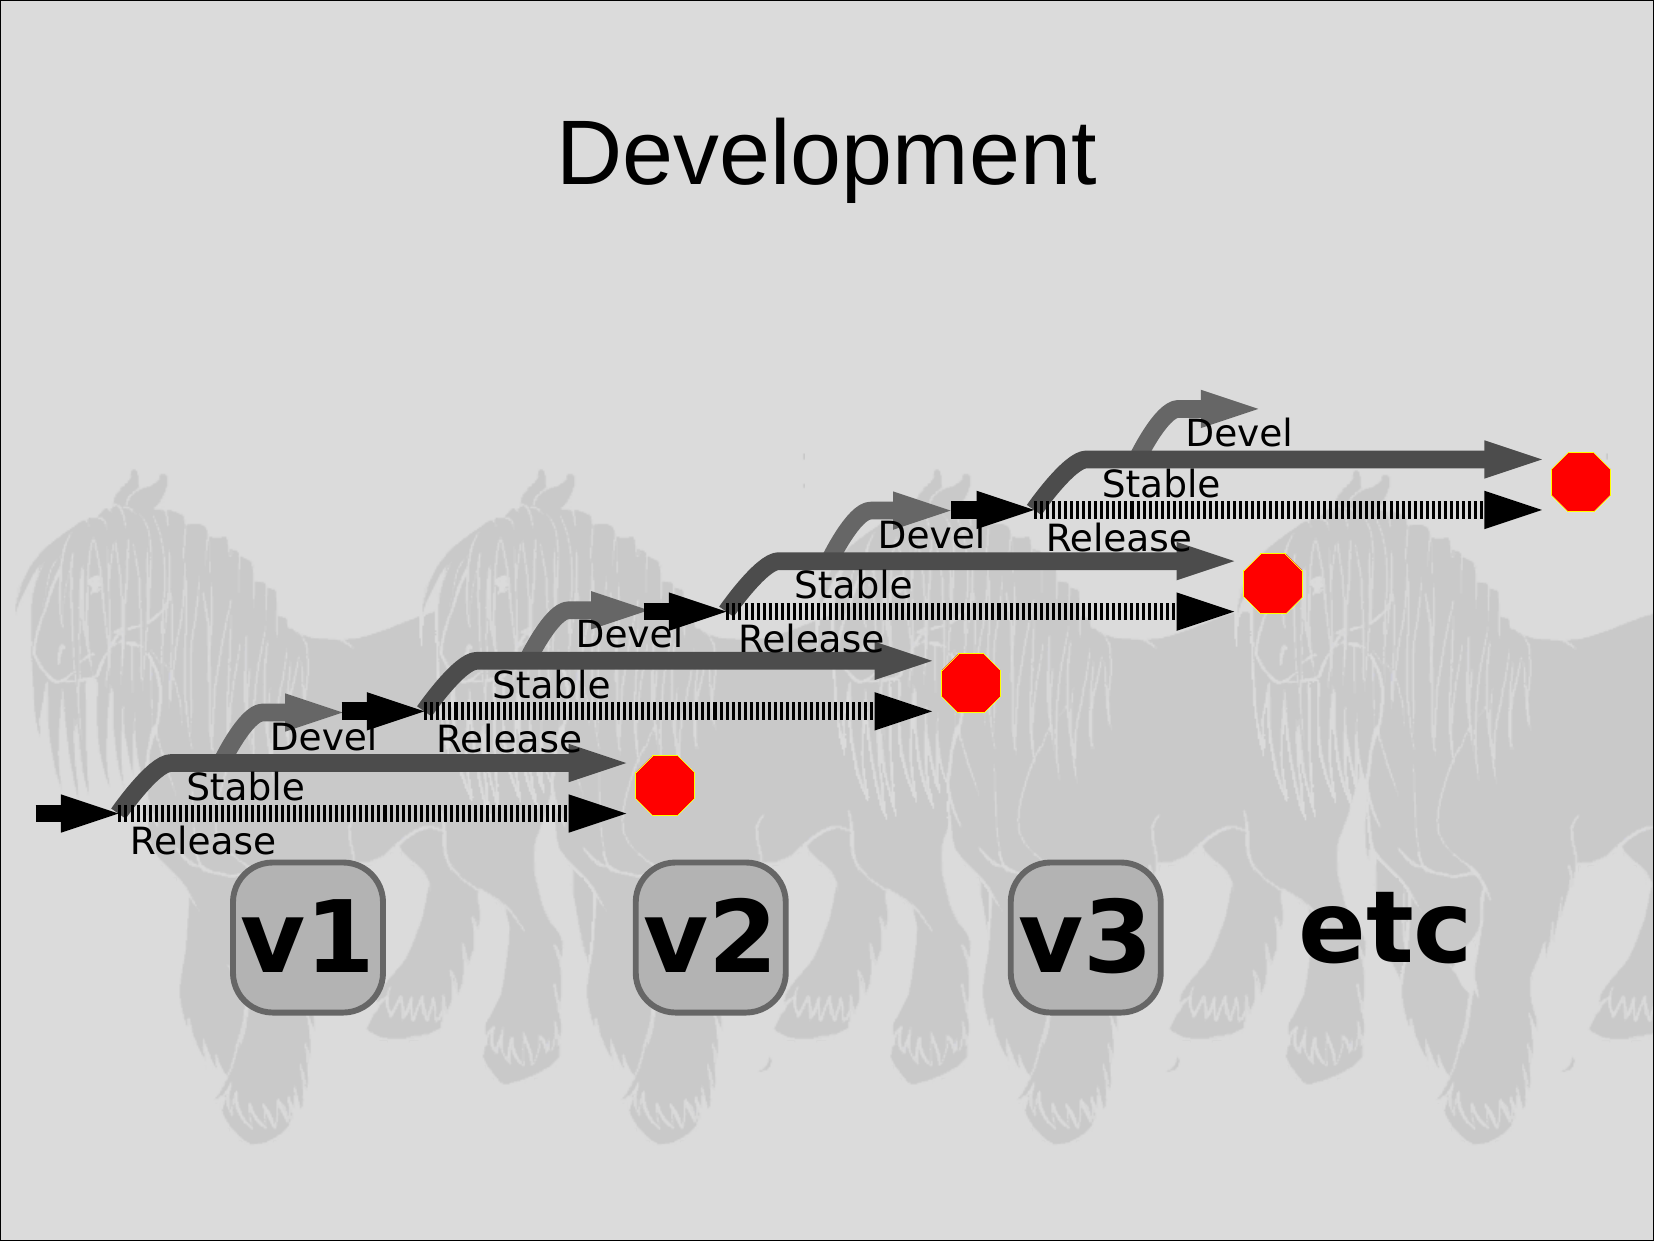

# Development
Devel
Stable
Release
Devel
Stable
Release
Devel
Stable
Release
Devel
Stable
Release
v1
v2
v3
etc